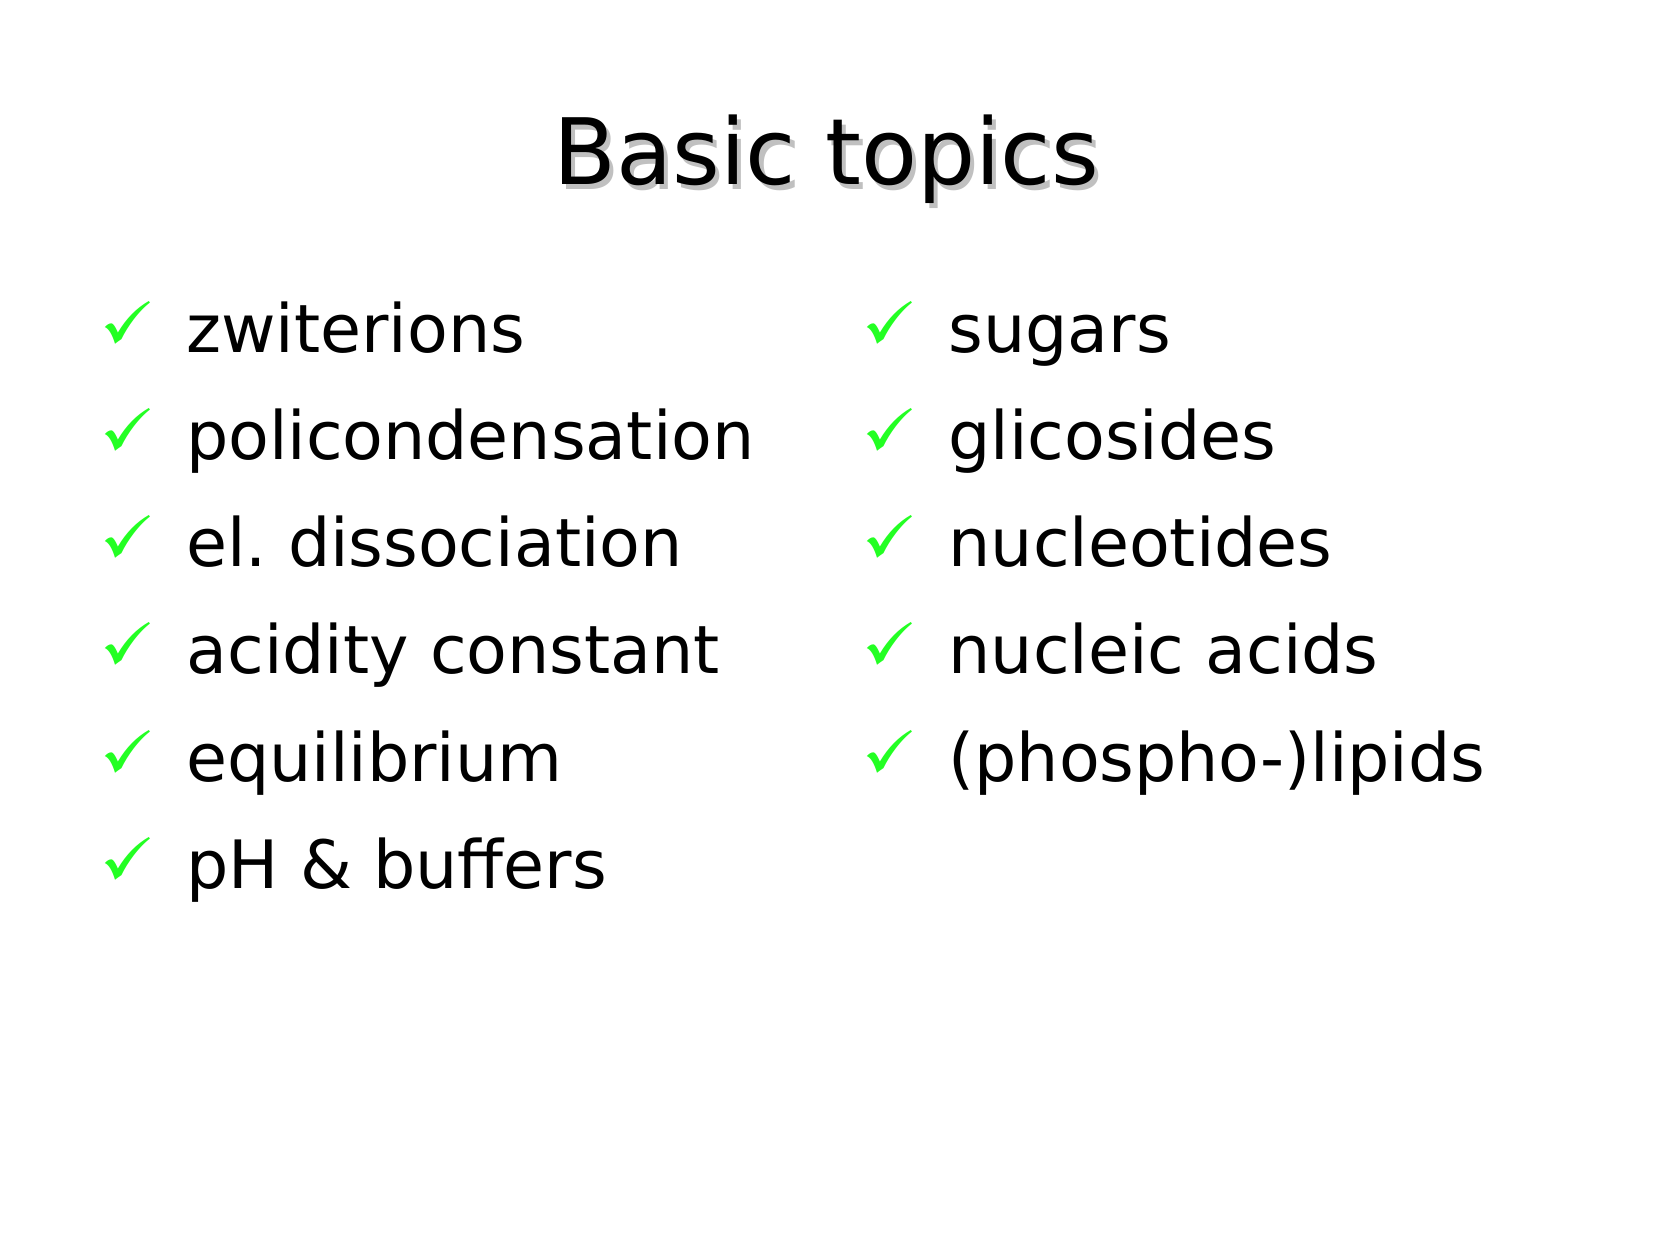

# Basic topics
 zwiterions
 policondensation
 el. dissociation
 acidity constant
 equilibrium
 pH & buffers
 sugars
 glicosides
 nucleotides
 nucleic acids
 (phospho-)lipids